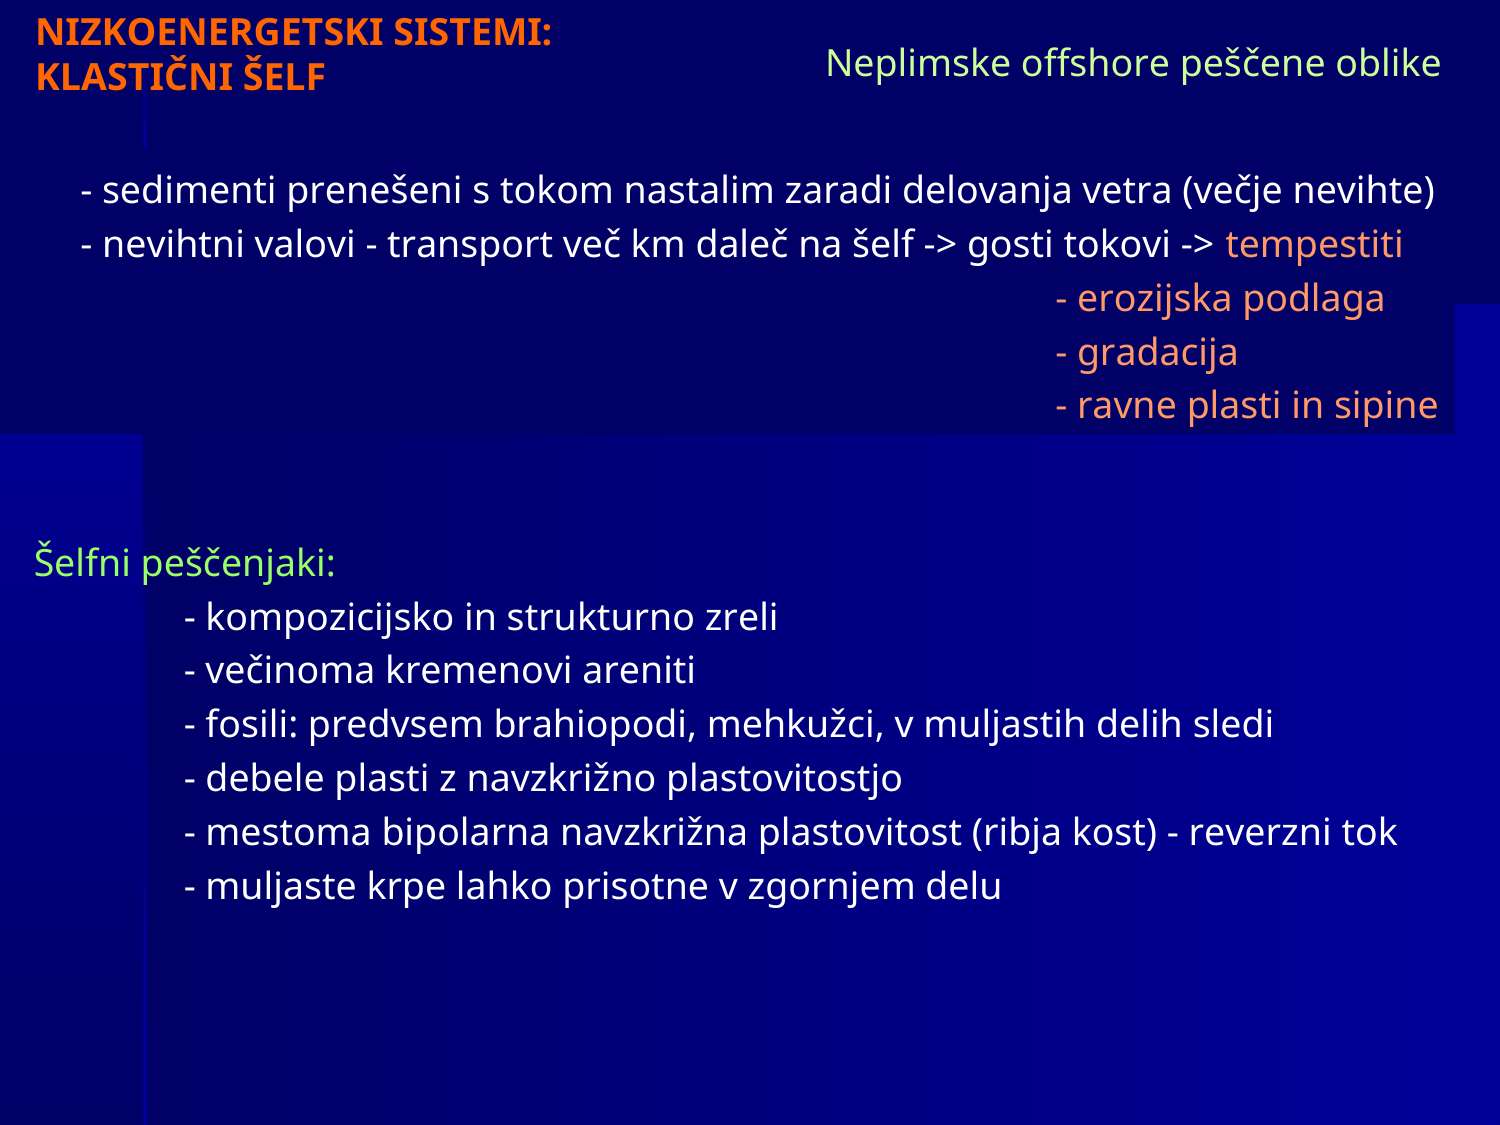

NIZKOENERGETSKI SISTEMI:
KLASTIČNI ŠELF
Neplimske offshore peščene oblike
- sedimenti prenešeni s tokom nastalim zaradi delovanja vetra (večje nevihte)
- nevihtni valovi - transport več km daleč na šelf -> gosti tokovi -> tempestiti
							- erozijska podlaga
							- gradacija
							- ravne plasti in sipine
Šelfni peščenjaki:
	- kompozicijsko in strukturno zreli
	- večinoma kremenovi areniti
	- fosili: predvsem brahiopodi, mehkužci, v muljastih delih sledi
	- debele plasti z navzkrižno plastovitostjo
	- mestoma bipolarna navzkrižna plastovitost (ribja kost) - reverzni tok
	- muljaste krpe lahko prisotne v zgornjem delu